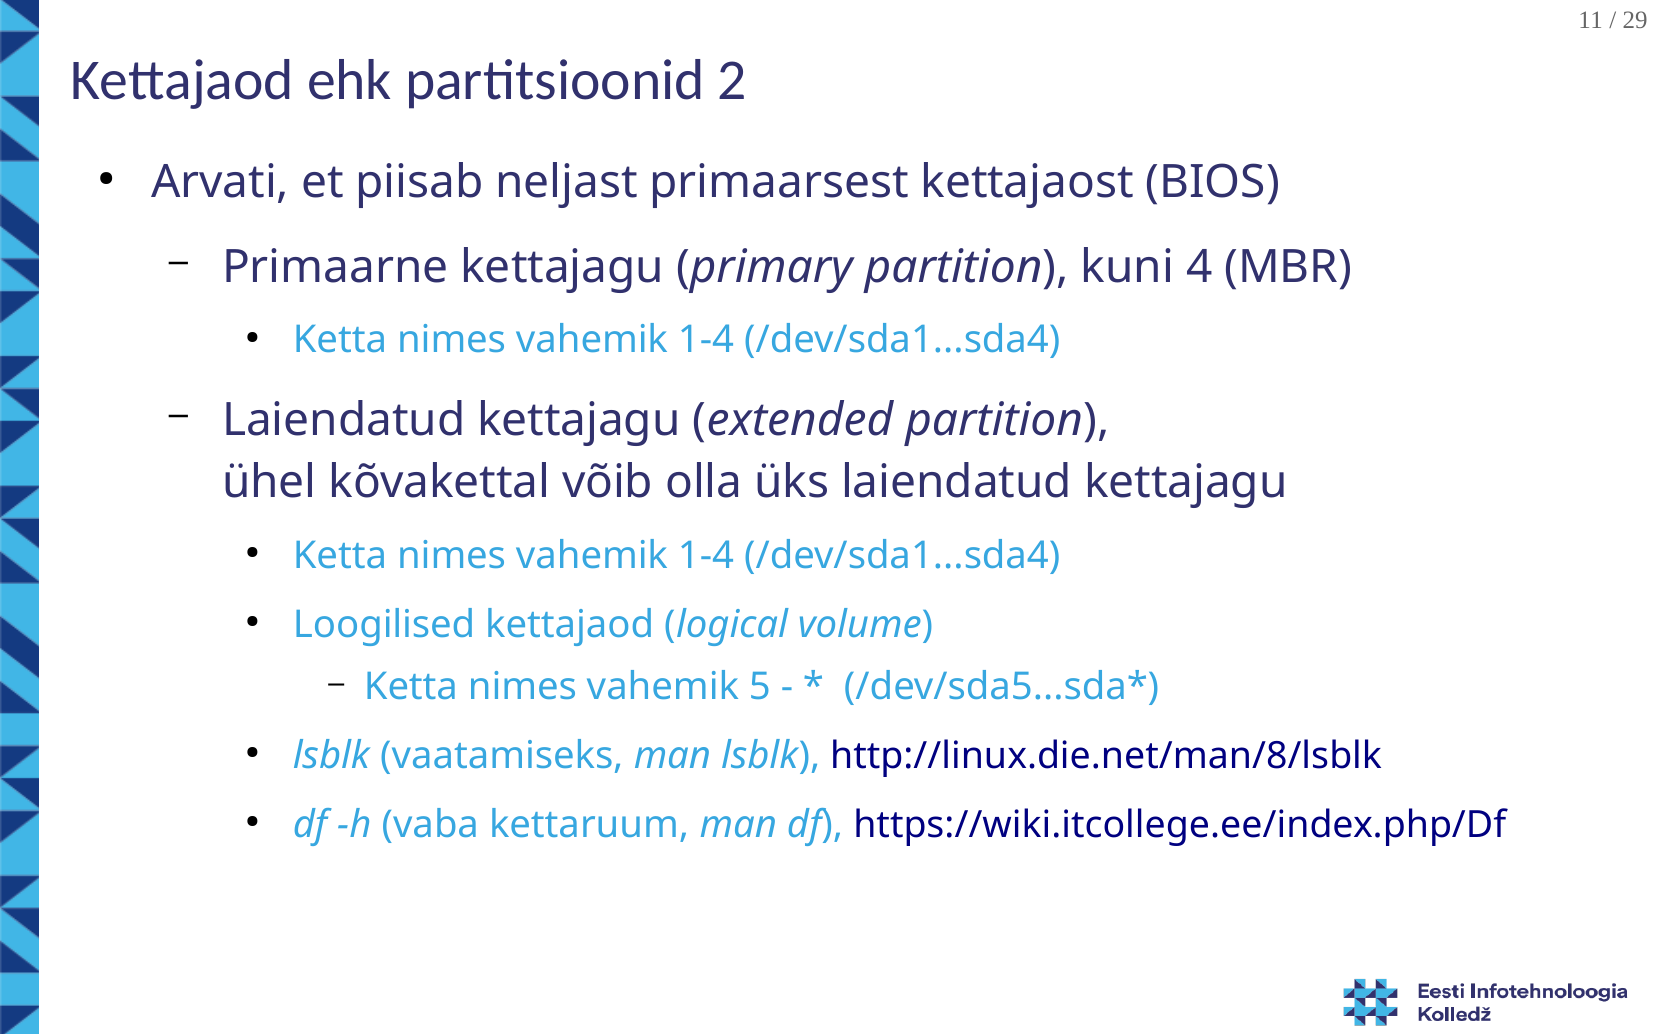

# Kettajaod ehk partitsioonid 2
Arvati, et piisab neljast primaarsest kettajaost (BIOS)
Primaarne kettajagu (primary partition), kuni 4 (MBR)
Ketta nimes vahemik 1-4 (/dev/sda1...sda4)
Laiendatud kettajagu (extended partition),
ühel kõvakettal võib olla üks laiendatud kettajagu
Ketta nimes vahemik 1-4 (/dev/sda1...sda4)
Loogilised kettajaod (logical volume)
Ketta nimes vahemik 5 - * (/dev/sda5...sda*)
lsblk (vaatamiseks, man lsblk), http://linux.die.net/man/8/lsblk
df -h (vaba kettaruum, man df), https://wiki.itcollege.ee/index.php/Df